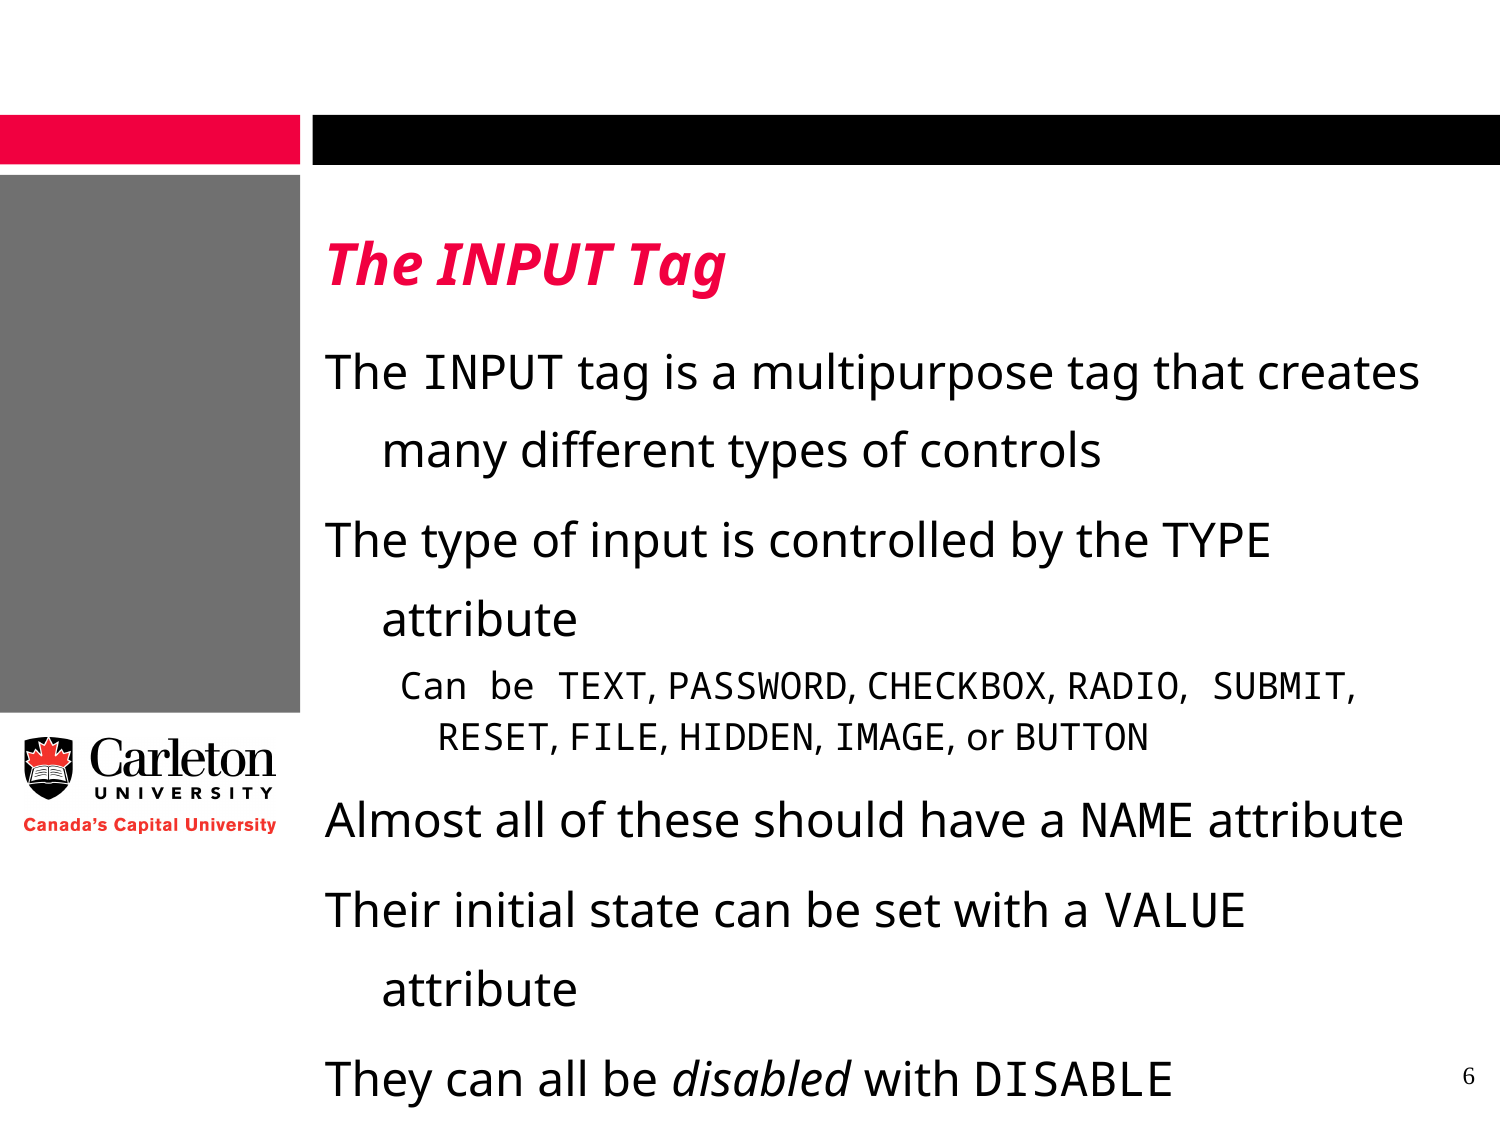

# The INPUT Tag
The INPUT tag is a multipurpose tag that creates many different types of controls
The type of input is controlled by the TYPE attribute
Can be TEXT, PASSWORD, CHECKBOX, RADIO, SUBMIT, RESET, FILE, HIDDEN, IMAGE, or BUTTON
Almost all of these should have a NAME attribute
Their initial state can be set with a VALUE attribute
They can all be disabled with DISABLE
An INPUT tag is never closed (no </input>)
6